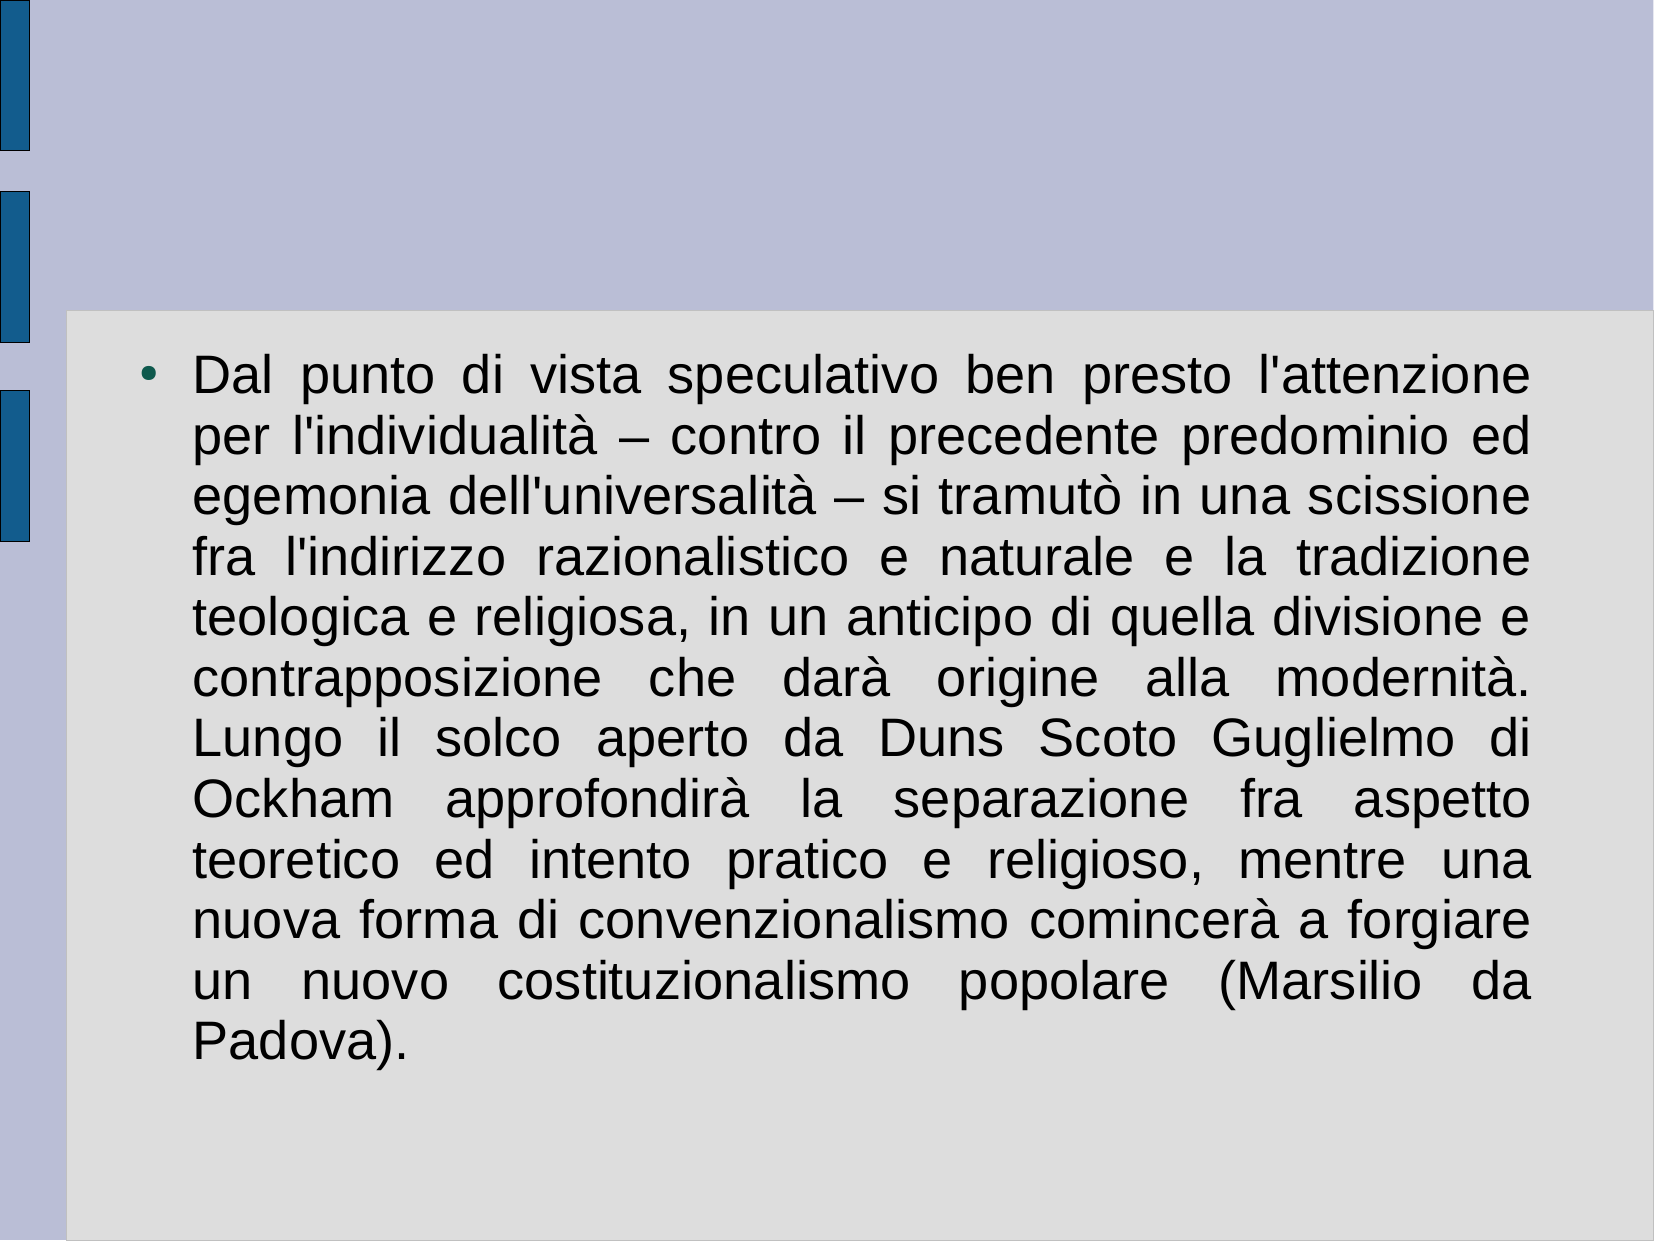

#
Dal punto di vista speculativo ben presto l'attenzione per l'individualità – contro il precedente predominio ed egemonia dell'universalità – si tramutò in una scissione fra l'indirizzo razionalistico e naturale e la tradizione teologica e religiosa, in un anticipo di quella divisione e contrapposizione che darà origine alla modernità. Lungo il solco aperto da Duns Scoto Guglielmo di Ockham approfondirà la separazione fra aspetto teoretico ed intento pratico e religioso, mentre una nuova forma di convenzionalismo comincerà a forgiare un nuovo costituzionalismo popolare (Marsilio da Padova).